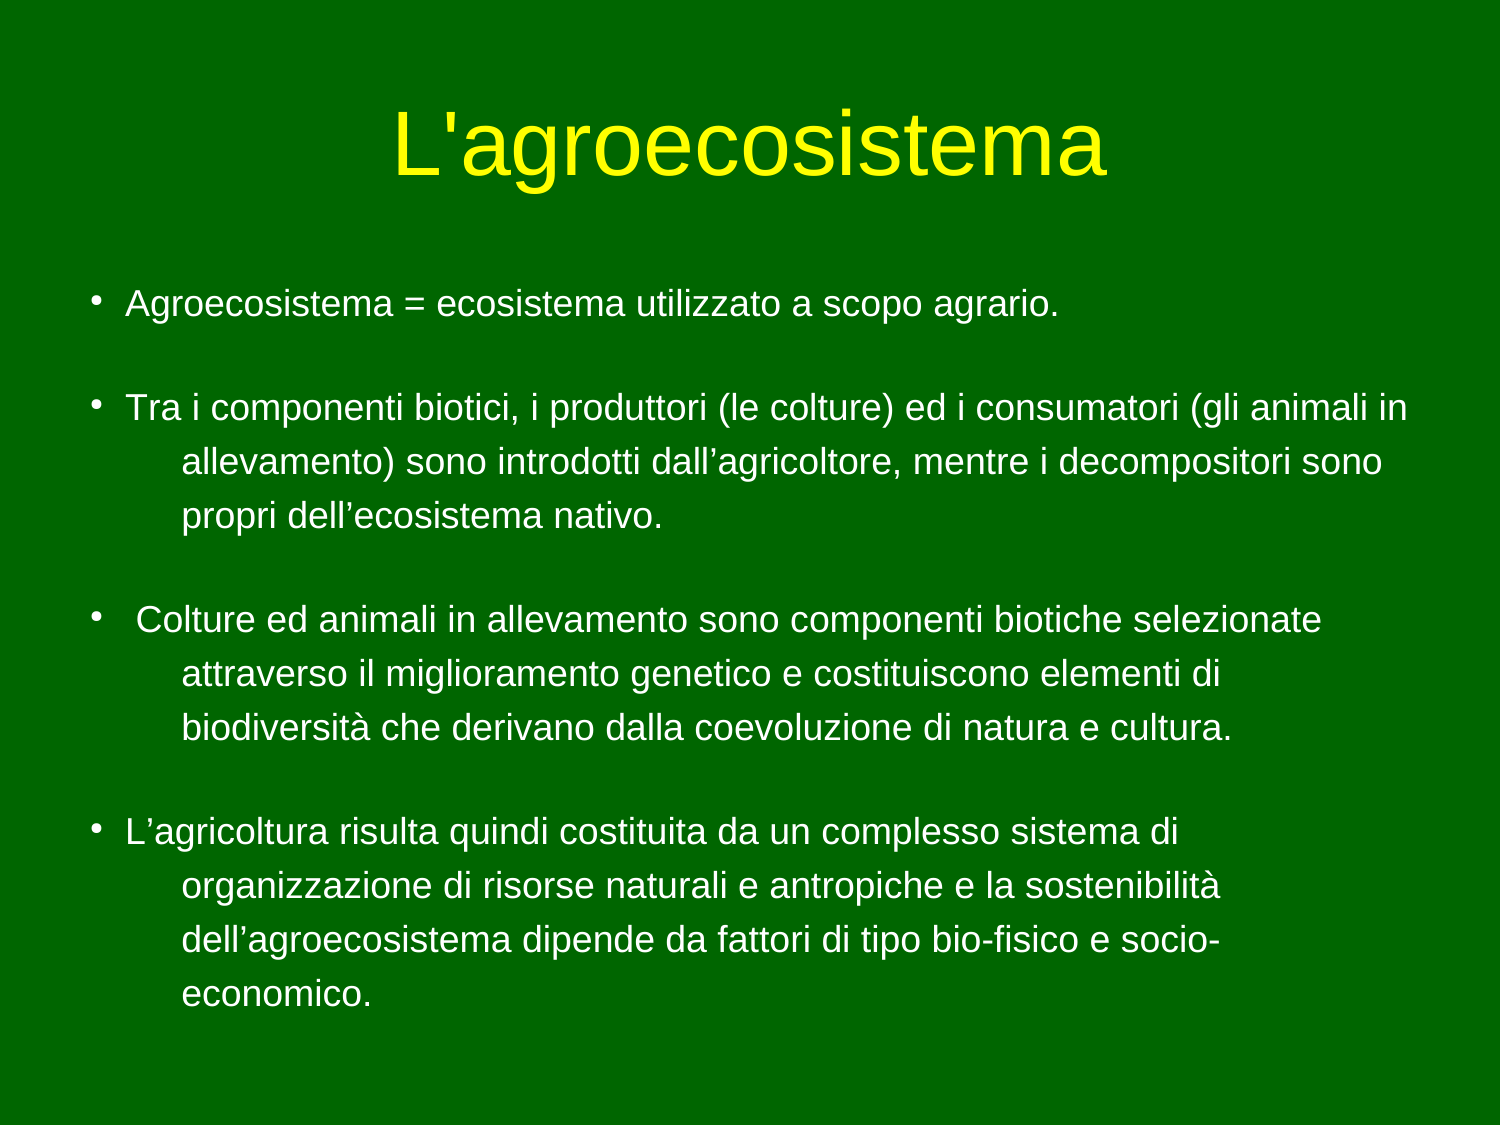

# L'agroecosistema
Agroecosistema = ecosistema utilizzato a scopo agrario.
Tra i componenti biotici, i produttori (le colture) ed i consumatori (gli animali in allevamento) sono introdotti dall’agricoltore, mentre i decompositori sono propri dell’ecosistema nativo.
 Colture ed animali in allevamento sono componenti biotiche selezionate attraverso il miglioramento genetico e costituiscono elementi di biodiversità che derivano dalla coevoluzione di natura e cultura.
L’agricoltura risulta quindi costituita da un complesso sistema di organizzazione di risorse naturali e antropiche e la sostenibilità dell’agroecosistema dipende da fattori di tipo bio-fisico e socio-economico.